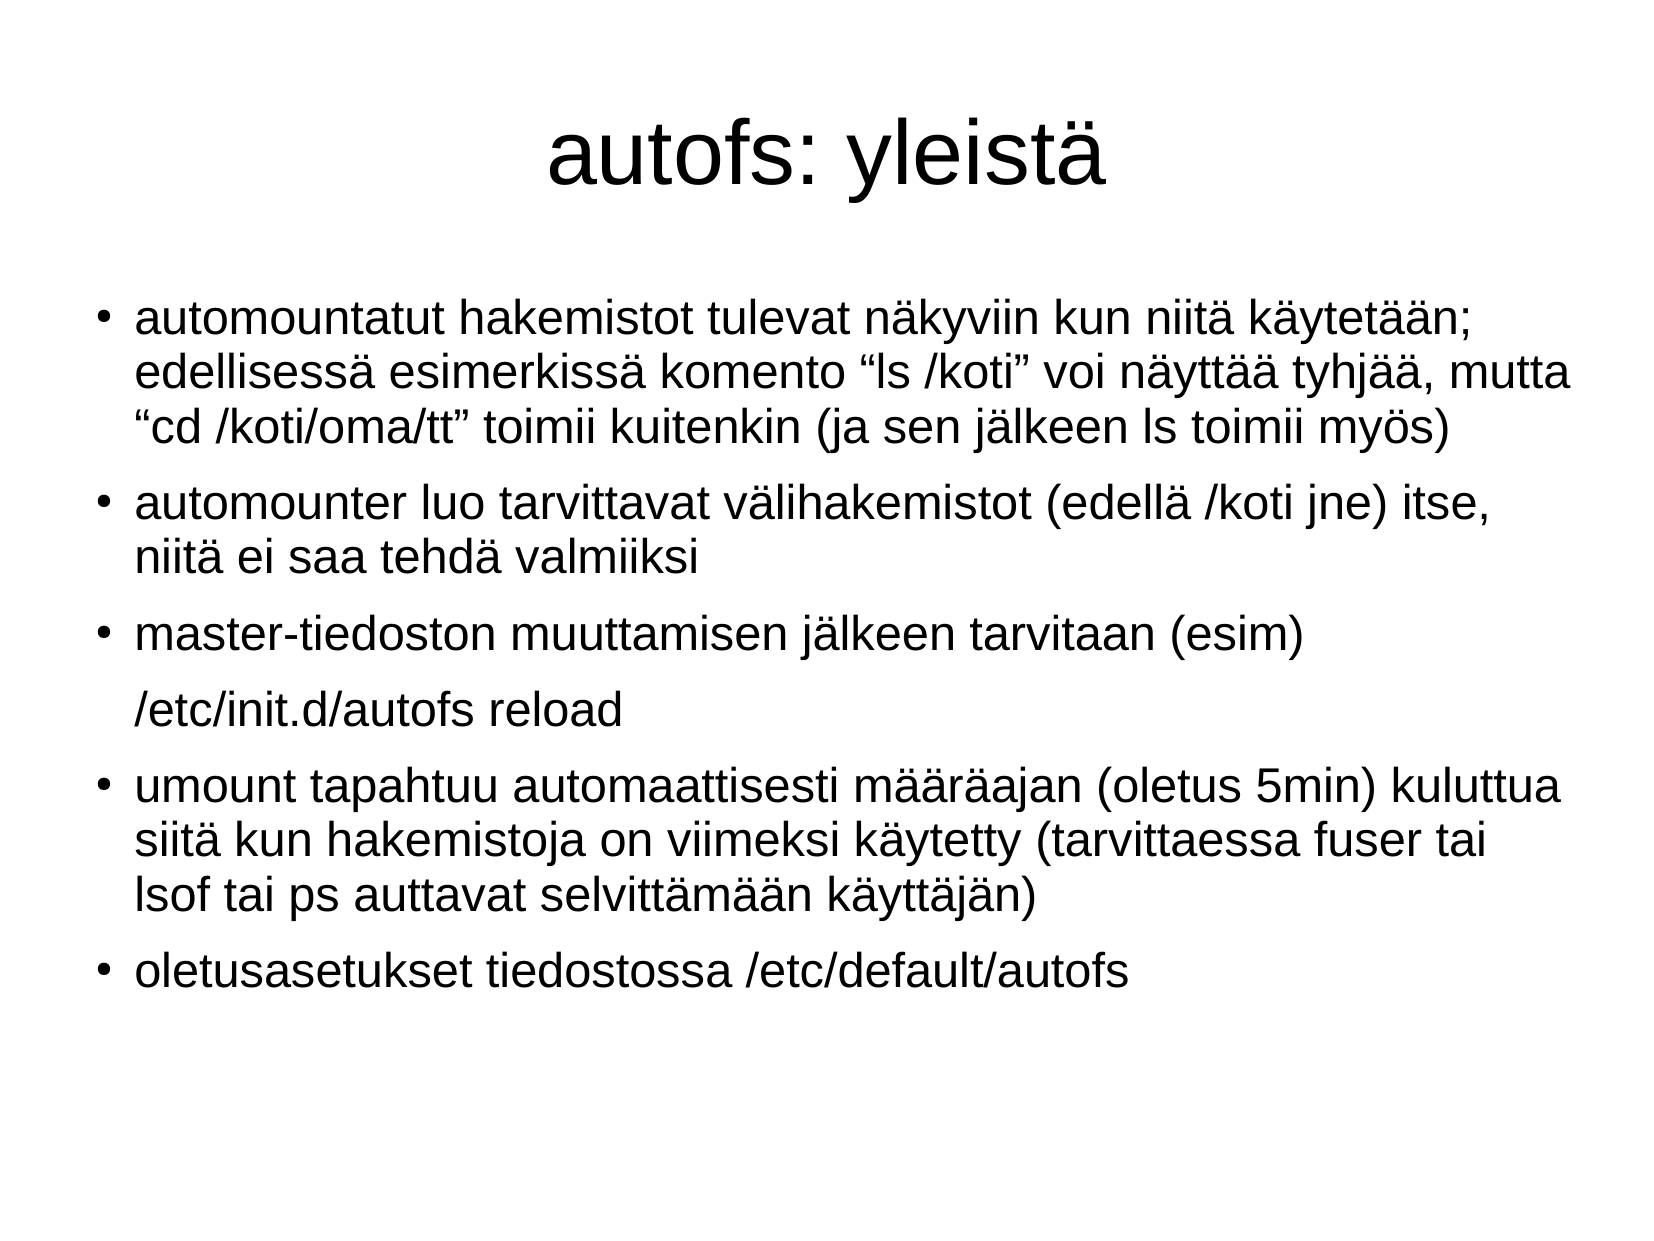

# autofs: yleistä
automountatut hakemistot tulevat näkyviin kun niitä käytetään; edellisessä esimerkissä komento “ls /koti” voi näyttää tyhjää, mutta “cd /koti/oma/tt” toimii kuitenkin (ja sen jälkeen ls toimii myös)
automounter luo tarvittavat välihakemistot (edellä /koti jne) itse, niitä ei saa tehdä valmiiksi
master-tiedoston muuttamisen jälkeen tarvitaan (esim)
/etc/init.d/autofs reload
umount tapahtuu automaattisesti määräajan (oletus 5min) kuluttua siitä kun hakemistoja on viimeksi käytetty (tarvittaessa fuser tai lsof tai ps auttavat selvittämään käyttäjän)
oletusasetukset tiedostossa /etc/default/autofs